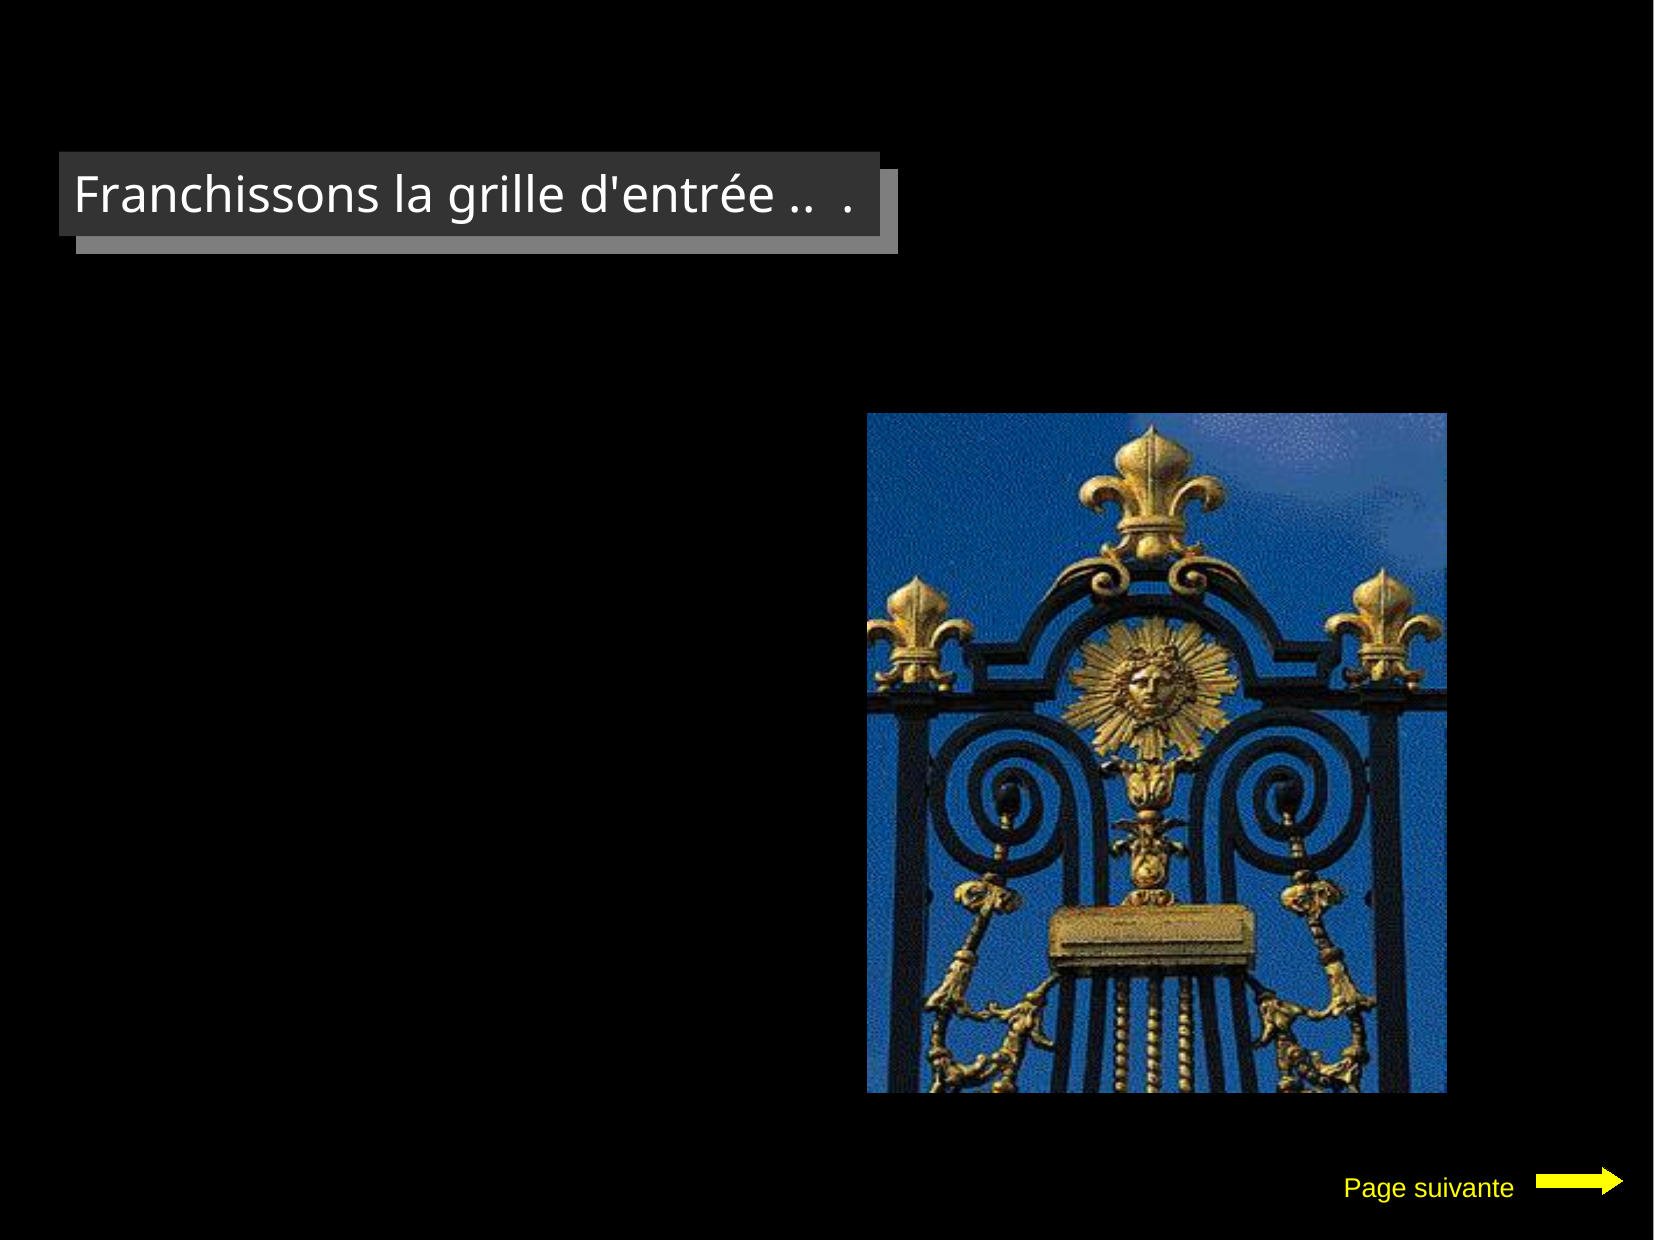

Franchissons la grille d'entrée .. .
Page suivante